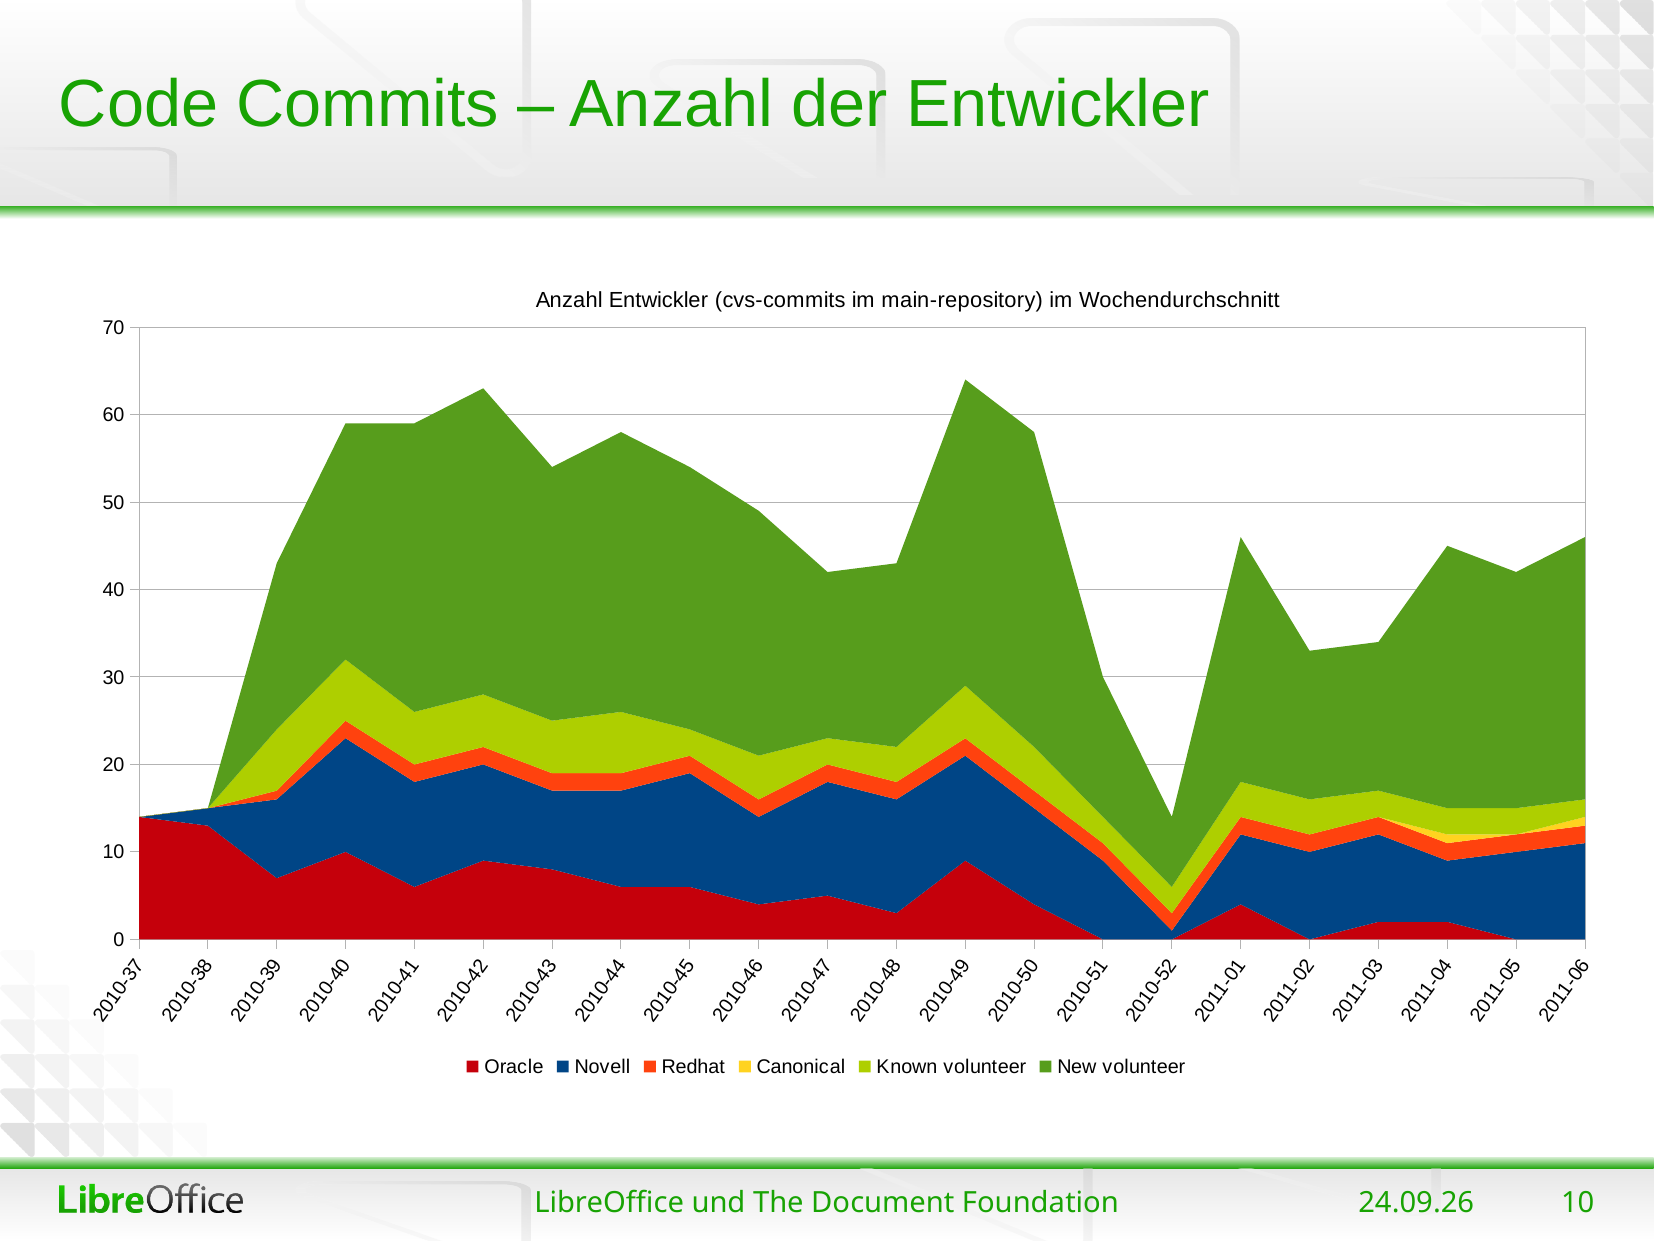

# Code Commits – Anzahl der Entwickler
### Chart: Anzahl Entwickler (cvs-commits im main-repository) im Wochendurchschnitt
| Category | Oracle | Novell | Redhat | Canonical | Known volunteer | New volunteer |
|---|---|---|---|---|---|---|
| 2010-37 | 14.0 | None | None | None | None | None |
| 2010-38 | 13.0 | 2.0 | None | None | None | None |
| 2010-39 | 7.0 | 9.0 | 1.0 | None | 7.0 | 19.0 |
| 2010-40 | 10.0 | 13.0 | 2.0 | None | 7.0 | 27.0 |
| 2010-41 | 6.0 | 12.0 | 2.0 | None | 6.0 | 33.0 |
| 2010-42 | 9.0 | 11.0 | 2.0 | None | 6.0 | 35.0 |
| 2010-43 | 8.0 | 9.0 | 2.0 | None | 6.0 | 29.0 |
| 2010-44 | 6.0 | 11.0 | 2.0 | None | 7.0 | 32.0 |
| 2010-45 | 6.0 | 13.0 | 2.0 | None | 3.0 | 30.0 |
| 2010-46 | 4.0 | 10.0 | 2.0 | None | 5.0 | 28.0 |
| 2010-47 | 5.0 | 13.0 | 2.0 | None | 3.0 | 19.0 |
| 2010-48 | 3.0 | 13.0 | 2.0 | None | 4.0 | 21.0 |
| 2010-49 | 9.0 | 12.0 | 2.0 | None | 6.0 | 35.0 |
| 2010-50 | 4.0 | 11.0 | 2.0 | None | 5.0 | 36.0 |
| 2010-51 | None | 9.0 | 2.0 | None | 3.0 | 16.0 |
| 2010-52 | None | 1.0 | 2.0 | None | 3.0 | 8.0 |
| 2011-01 | 4.0 | 8.0 | 2.0 | None | 4.0 | 28.0 |
| 2011-02 | None | 10.0 | 2.0 | None | 4.0 | 17.0 |
| 2011-03 | 2.0 | 10.0 | 2.0 | None | 3.0 | 17.0 |
| 2011-04 | 2.0 | 7.0 | 2.0 | 1.0 | 3.0 | 30.0 |
| 2011-05 | None | 10.0 | 2.0 | None | 3.0 | 27.0 |
| 2011-06 | None | 11.0 | 2.0 | 1.0 | 2.0 | 30.0 |LibreOffice und The Document Foundation
10